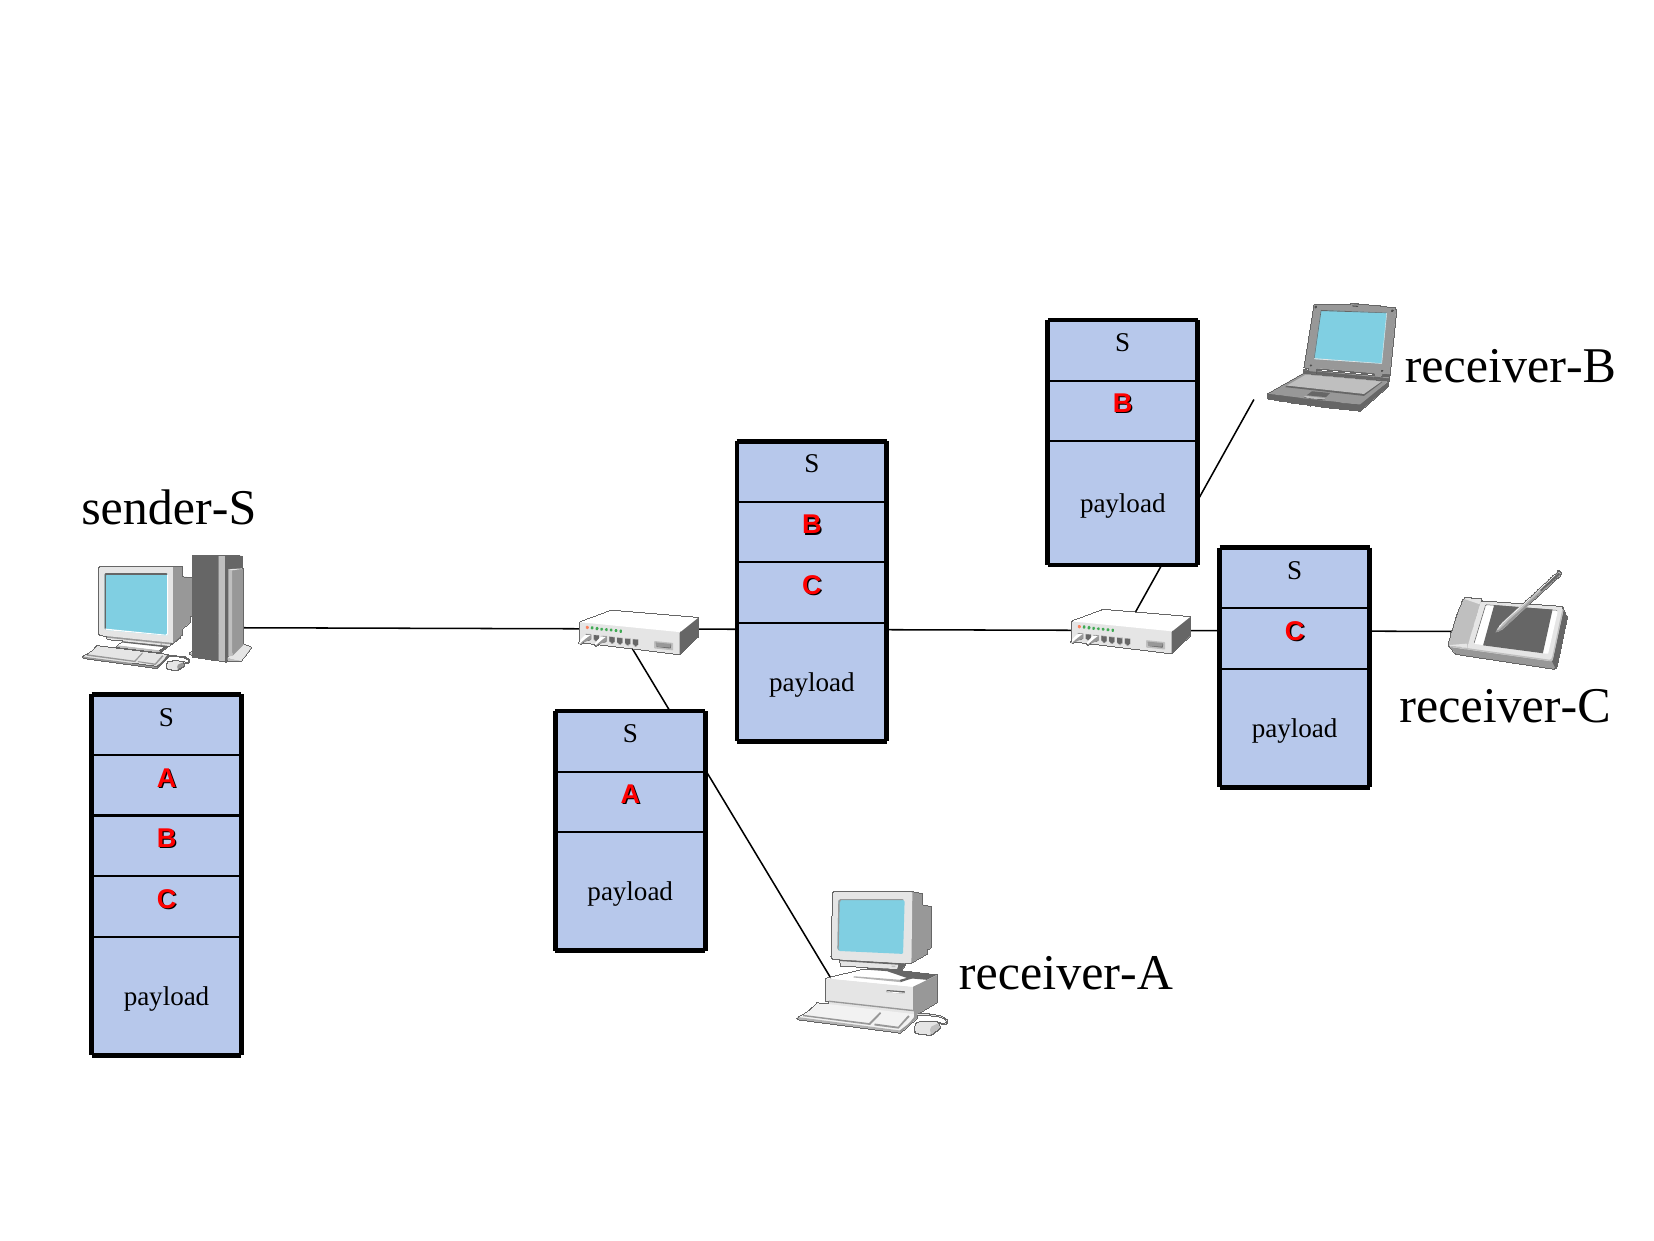

#
S
B
payload
S
C
payload
receiver-B
S
B
C
payload
S
A
payload
sender-S
receiver-C
S
A
B
C
payload
receiver-A